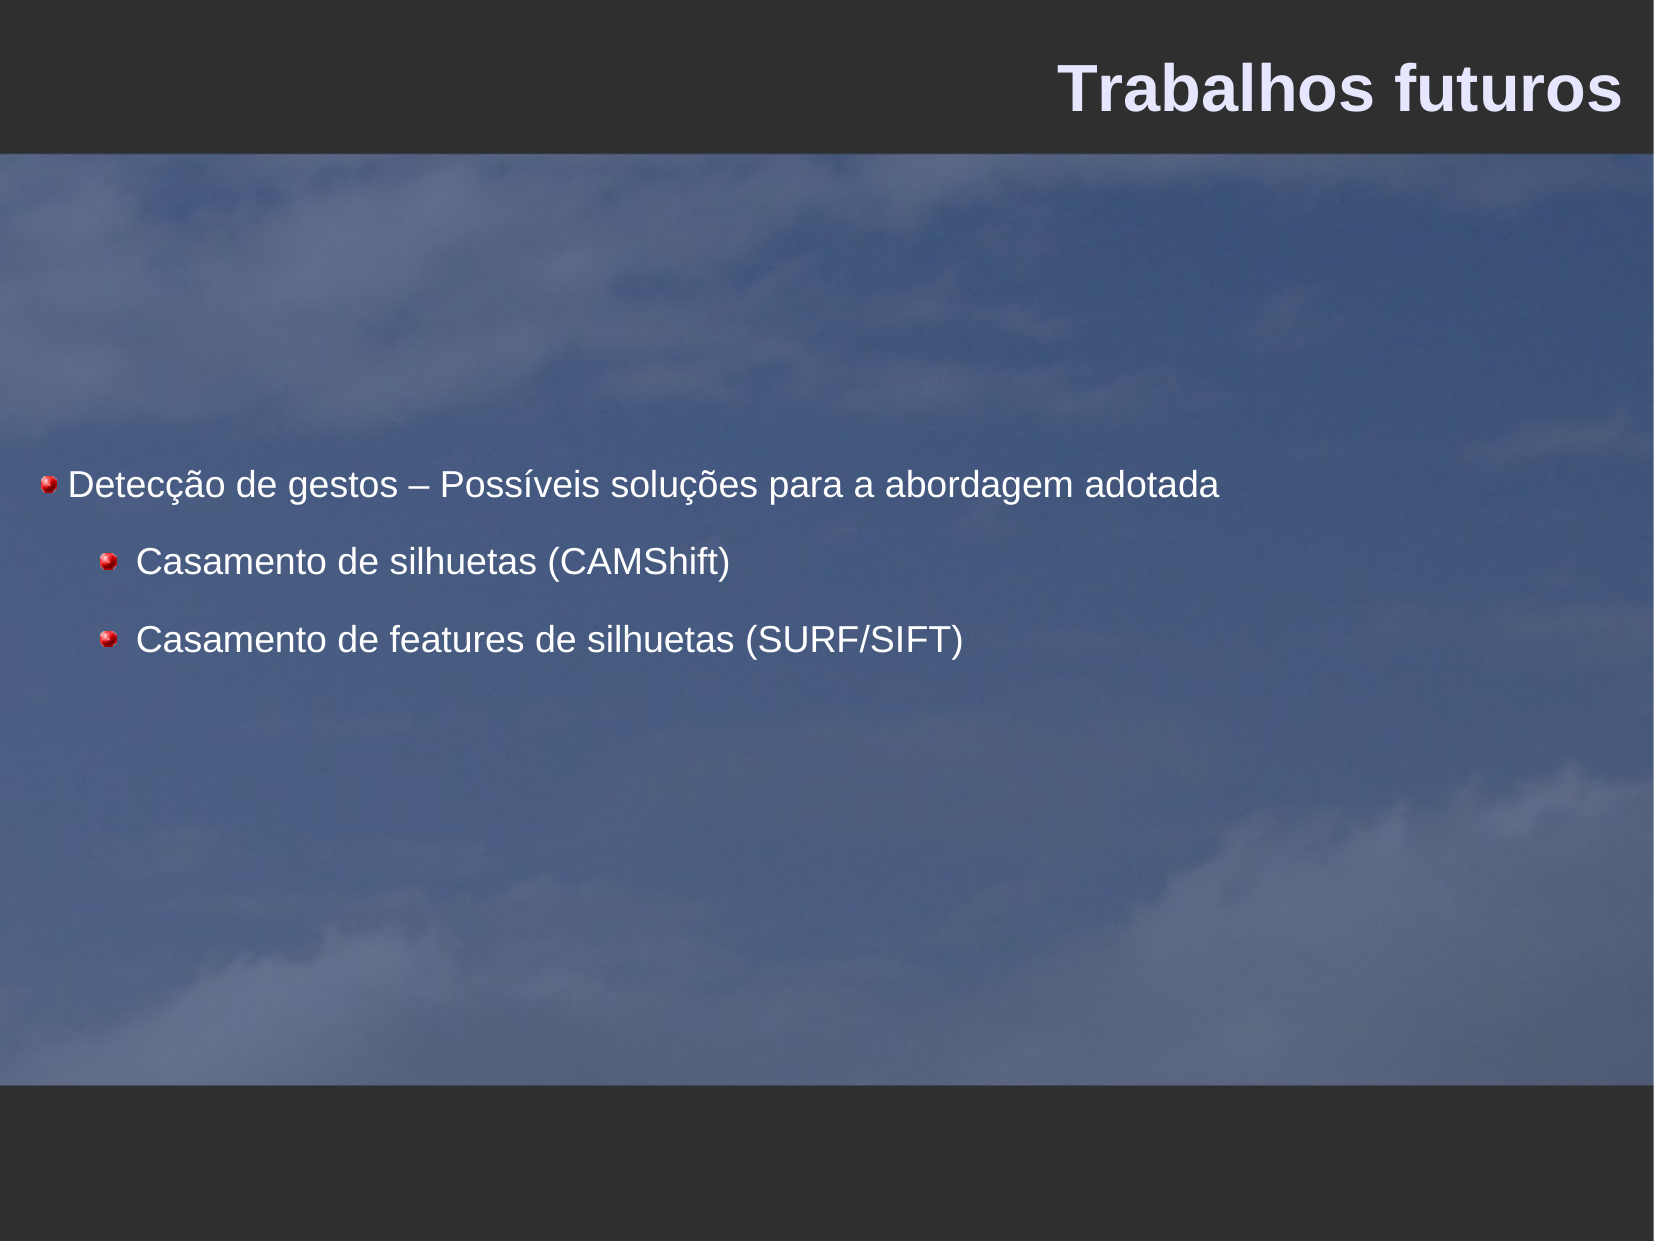

# Trabalhos futuros
 Detecção de gestos – Possíveis soluções para a abordagem adotada
Casamento de silhuetas (CAMShift)
Casamento de features de silhuetas (SURF/SIFT)